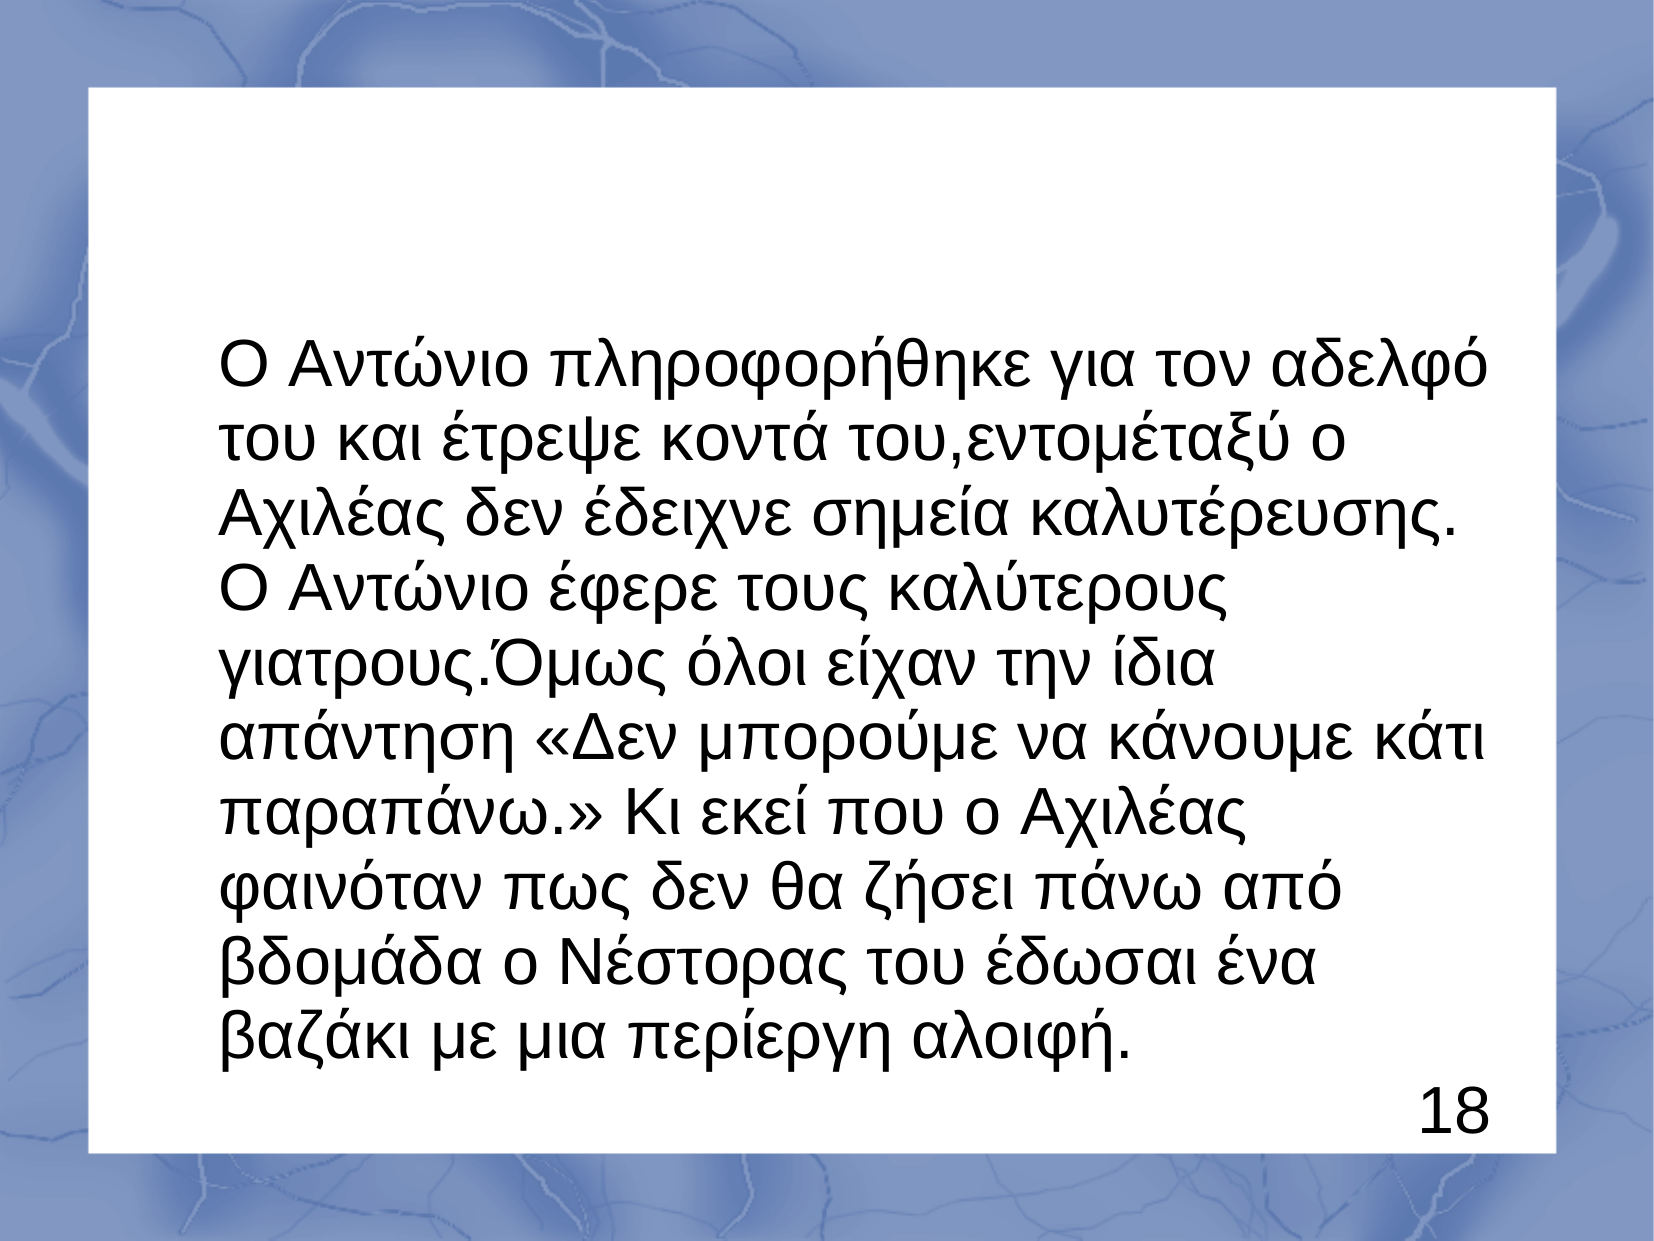

#
Ο Αντώνιο πληροφορήθηκε για τον αδελφό του και έτρεψε κοντά του,εντομέταξύ ο Αχιλέας δεν έδειχνε σημεία καλυτέρευσης. Ο Αντώνιο έφερε τους καλύτερους γιατρους.Όμως όλοι είχαν την ίδια απάντηση «Δεν μπορούμε να κάνουμε κάτι παραπάνω.» Κι εκεί που ο Αχιλέας φαινόταν πως δεν θα ζήσει πάνω από βδομάδα ο Νέστορας του έδωσαι ένα βαζάκι με μια περίεργη αλοιφή. 18